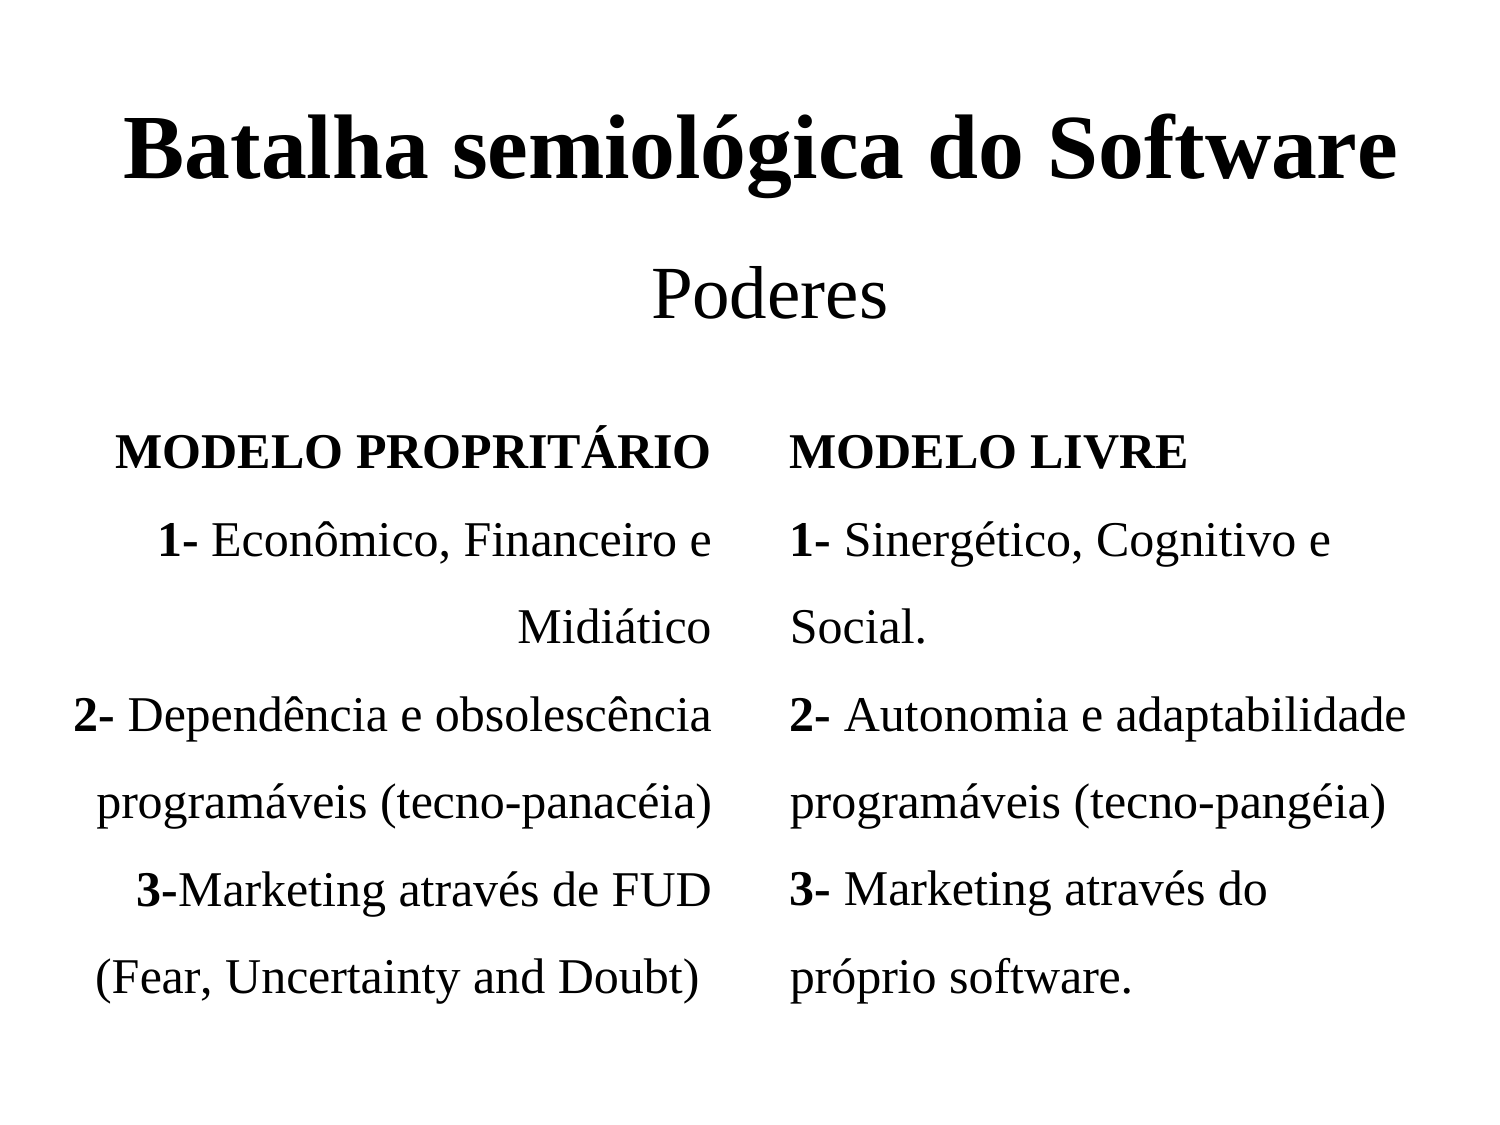

# Batalha semiológica do Software
Poderes
MODELO LIVRE
1- Sinergético, Cognitivo e Social.
2- Autonomia e adaptabilidade programáveis (tecno-pangéia)
3- Marketing através do próprio software.
MODELO PROPRITÁRIO
1- Econômico, Financeiro e Midiático
2- Dependência e obsolescência programáveis (tecno-panacéia)
3-Marketing através de FUD (Fear, Uncertainty and Doubt)